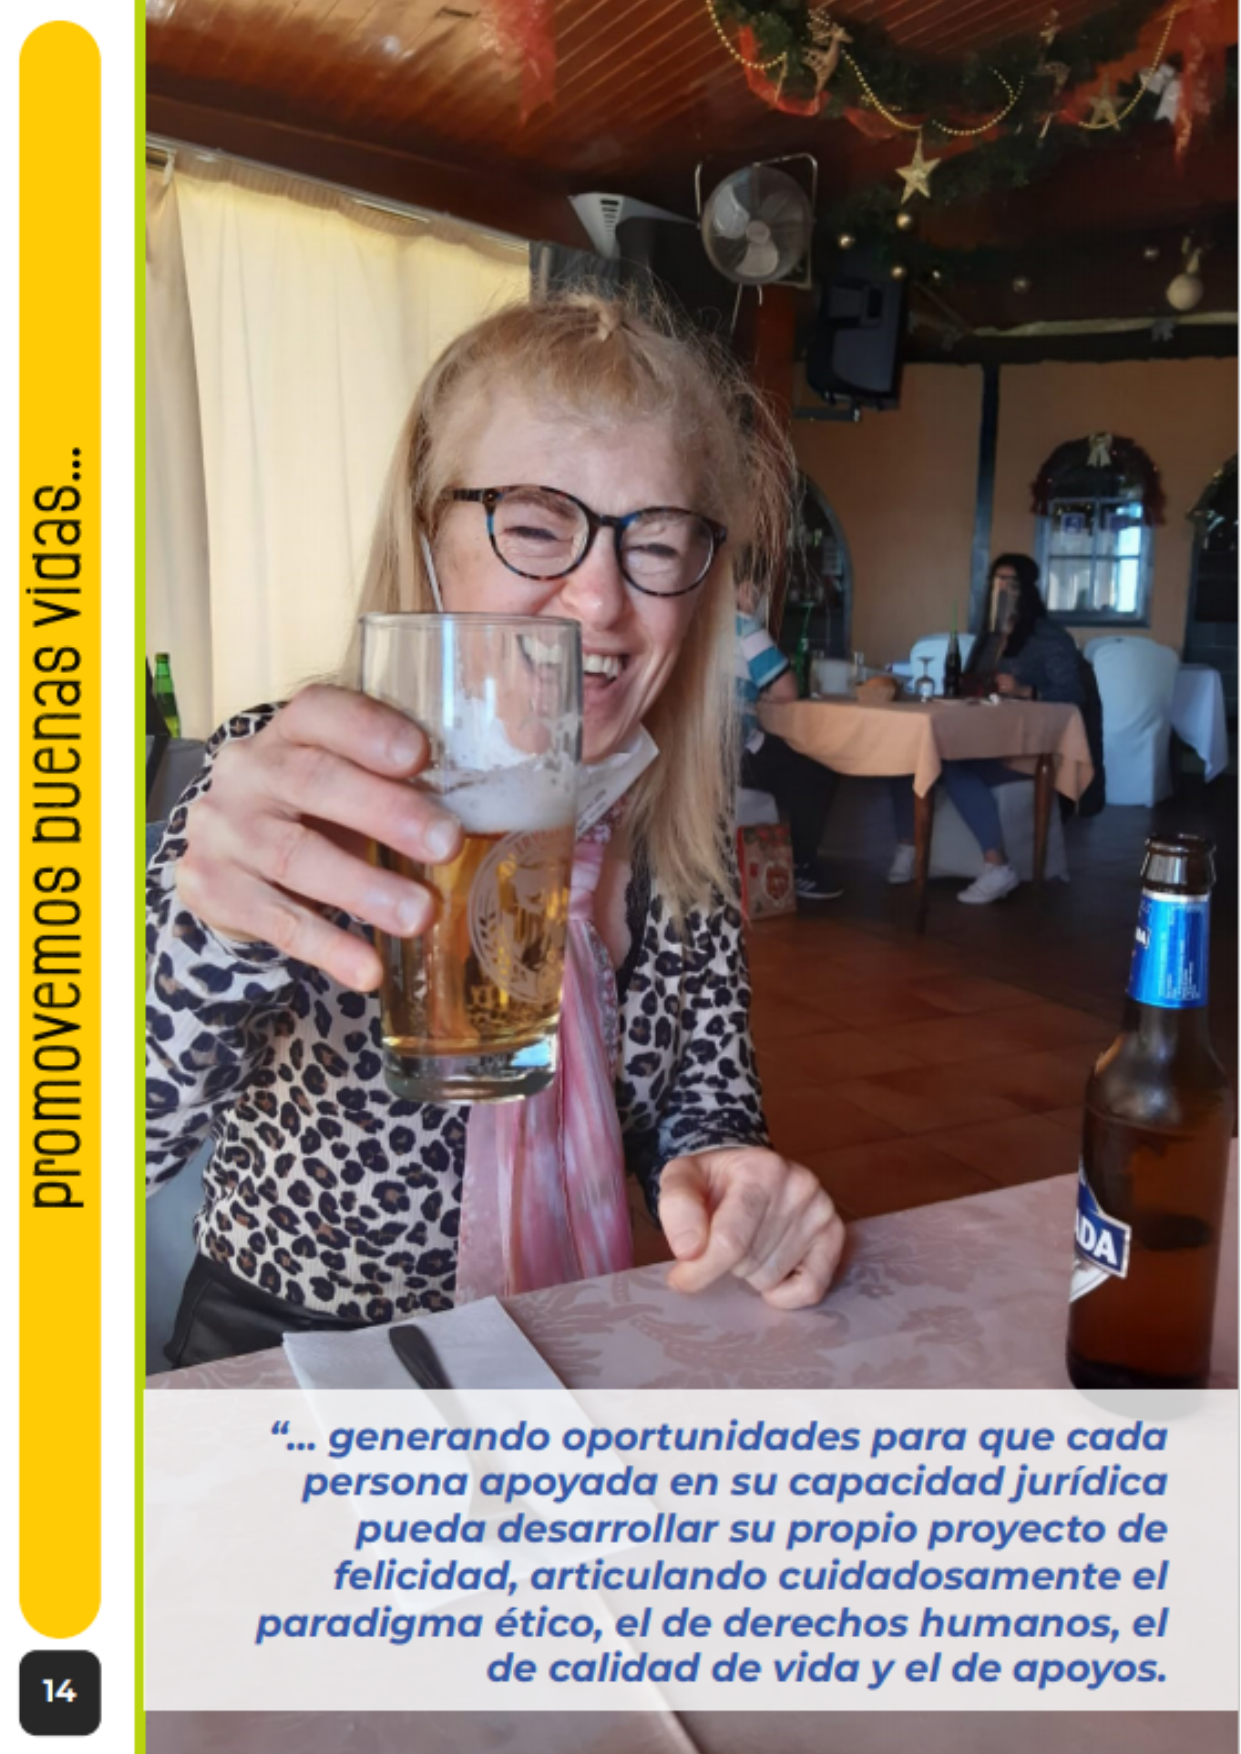

“… generando oportunidades para que cada
persona apoyada en su capacidad jurídica
pueda desarrollar su propio proyecto de
felicidad, articulando cuidadosamente el
paradigma ético, el de derechos humanos, el
de calidad de vida y el de apoyos.
14